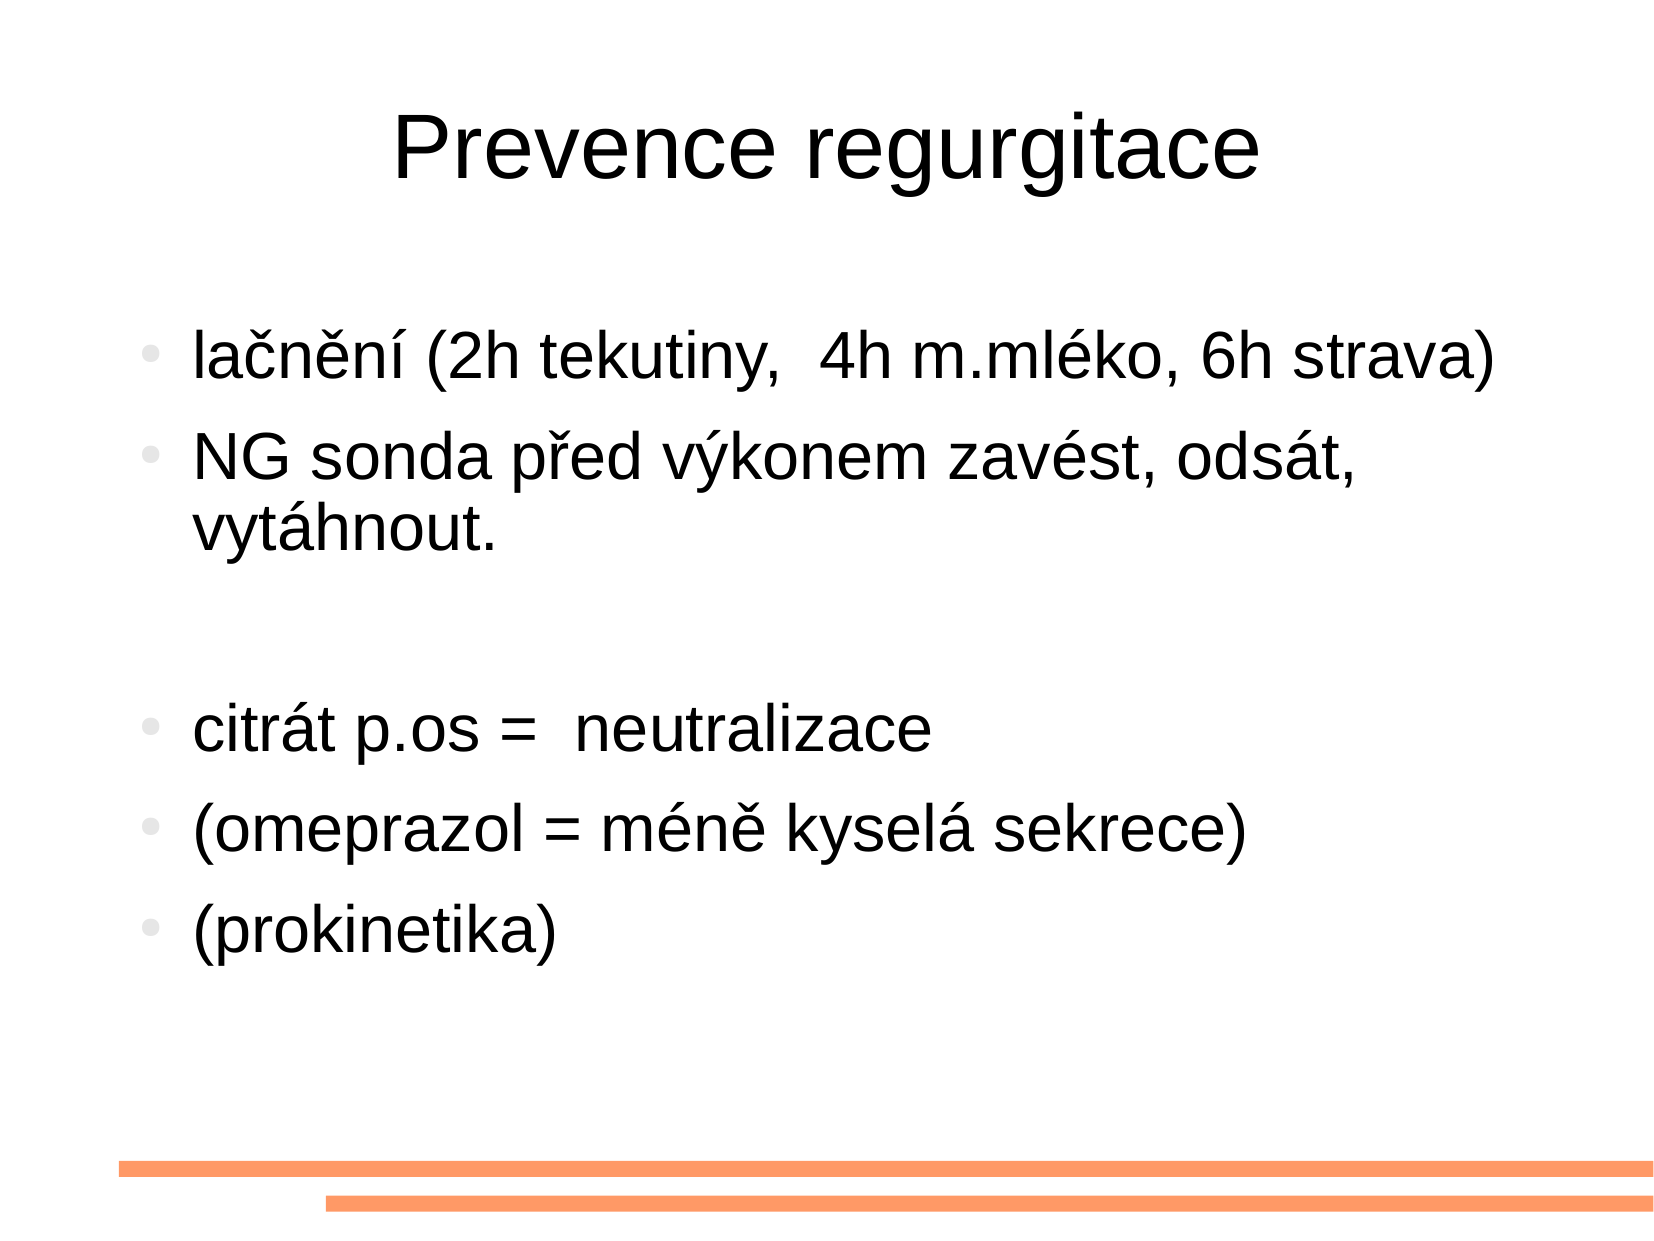

# Prevence regurgitace
lačnění (2h tekutiny, 4h m.mléko, 6h strava)
NG sonda před výkonem zavést, odsát, vytáhnout.
citrát p.os = neutralizace
(omeprazol = méně kyselá sekrece)
(prokinetika)